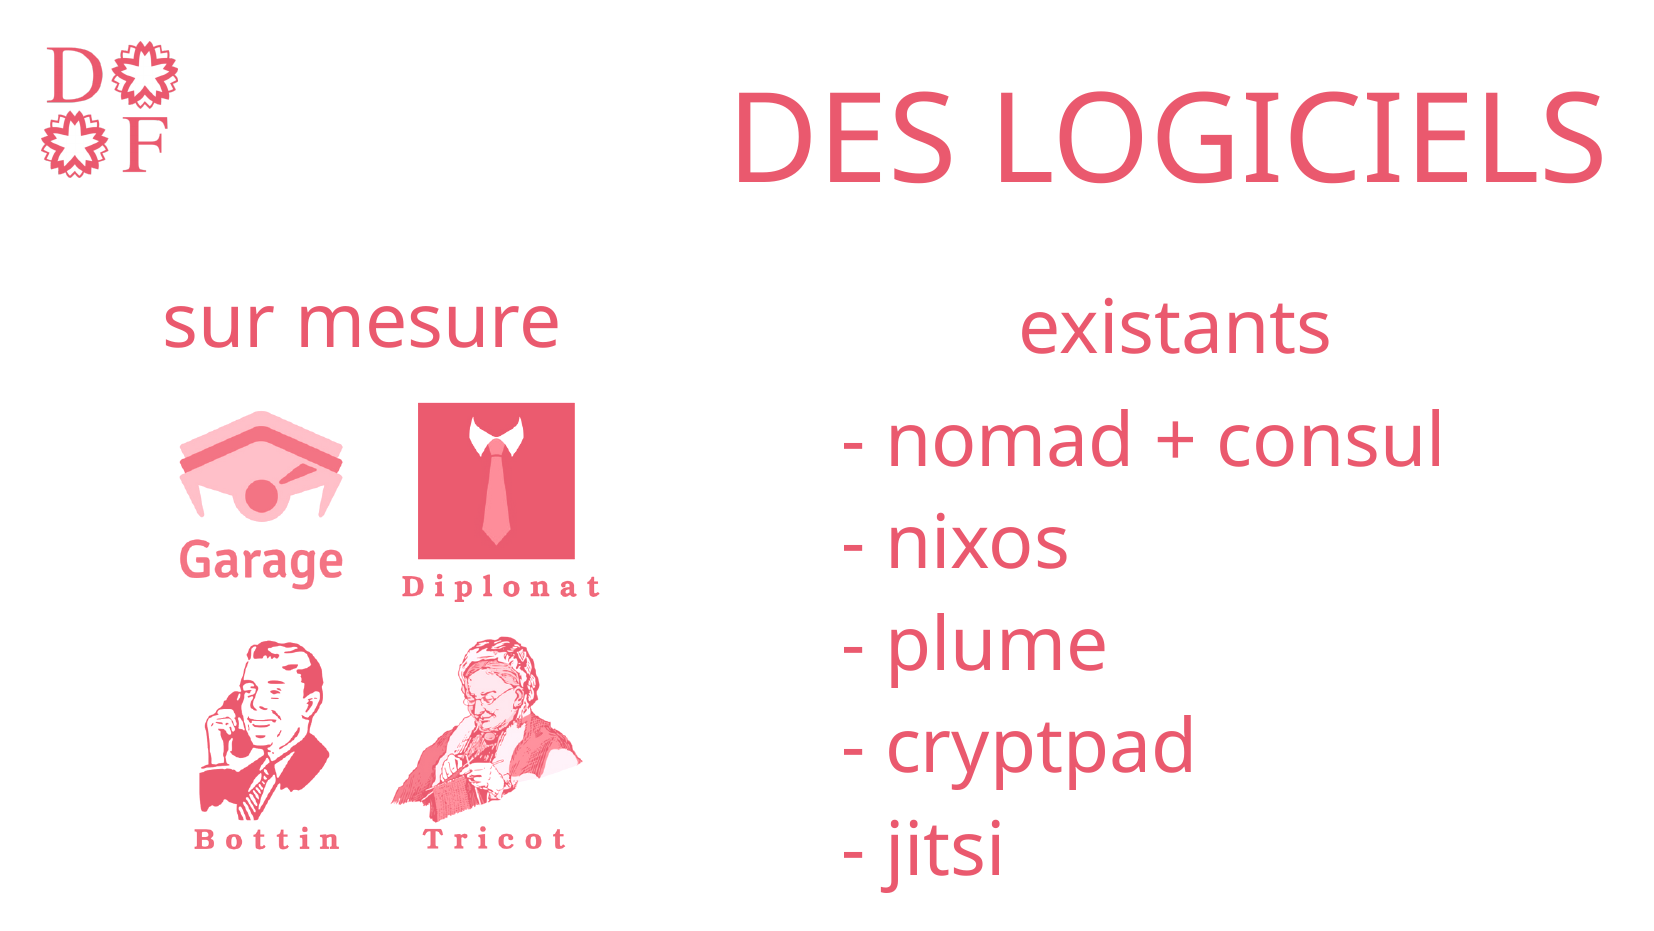

DES LOGICIELS
sur mesure
existants
- nomad + consul
- nixos
- plume
- cryptpad
- jitsi
- …